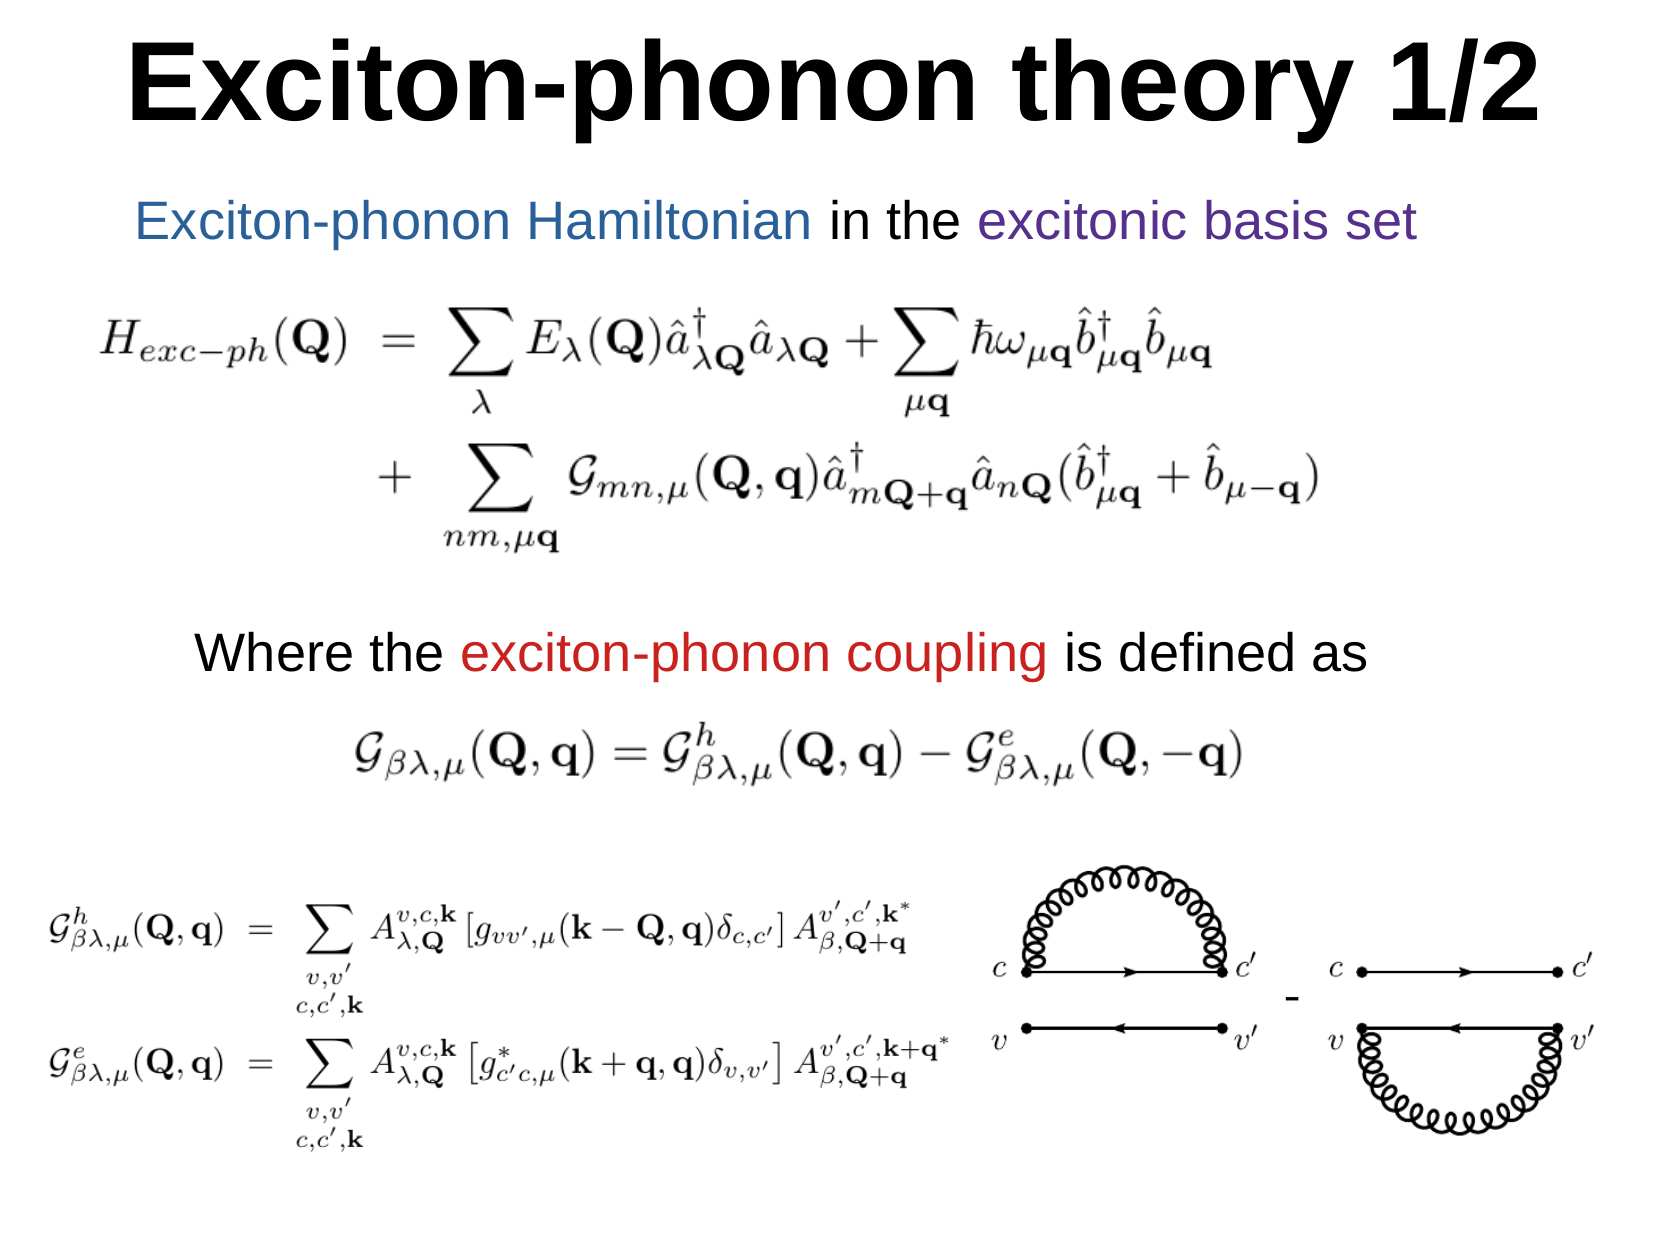

# Exciton-phonon theory 1/2
Exciton-phonon Hamiltonian in the excitonic basis set
Where the exciton-phonon coupling is defined as